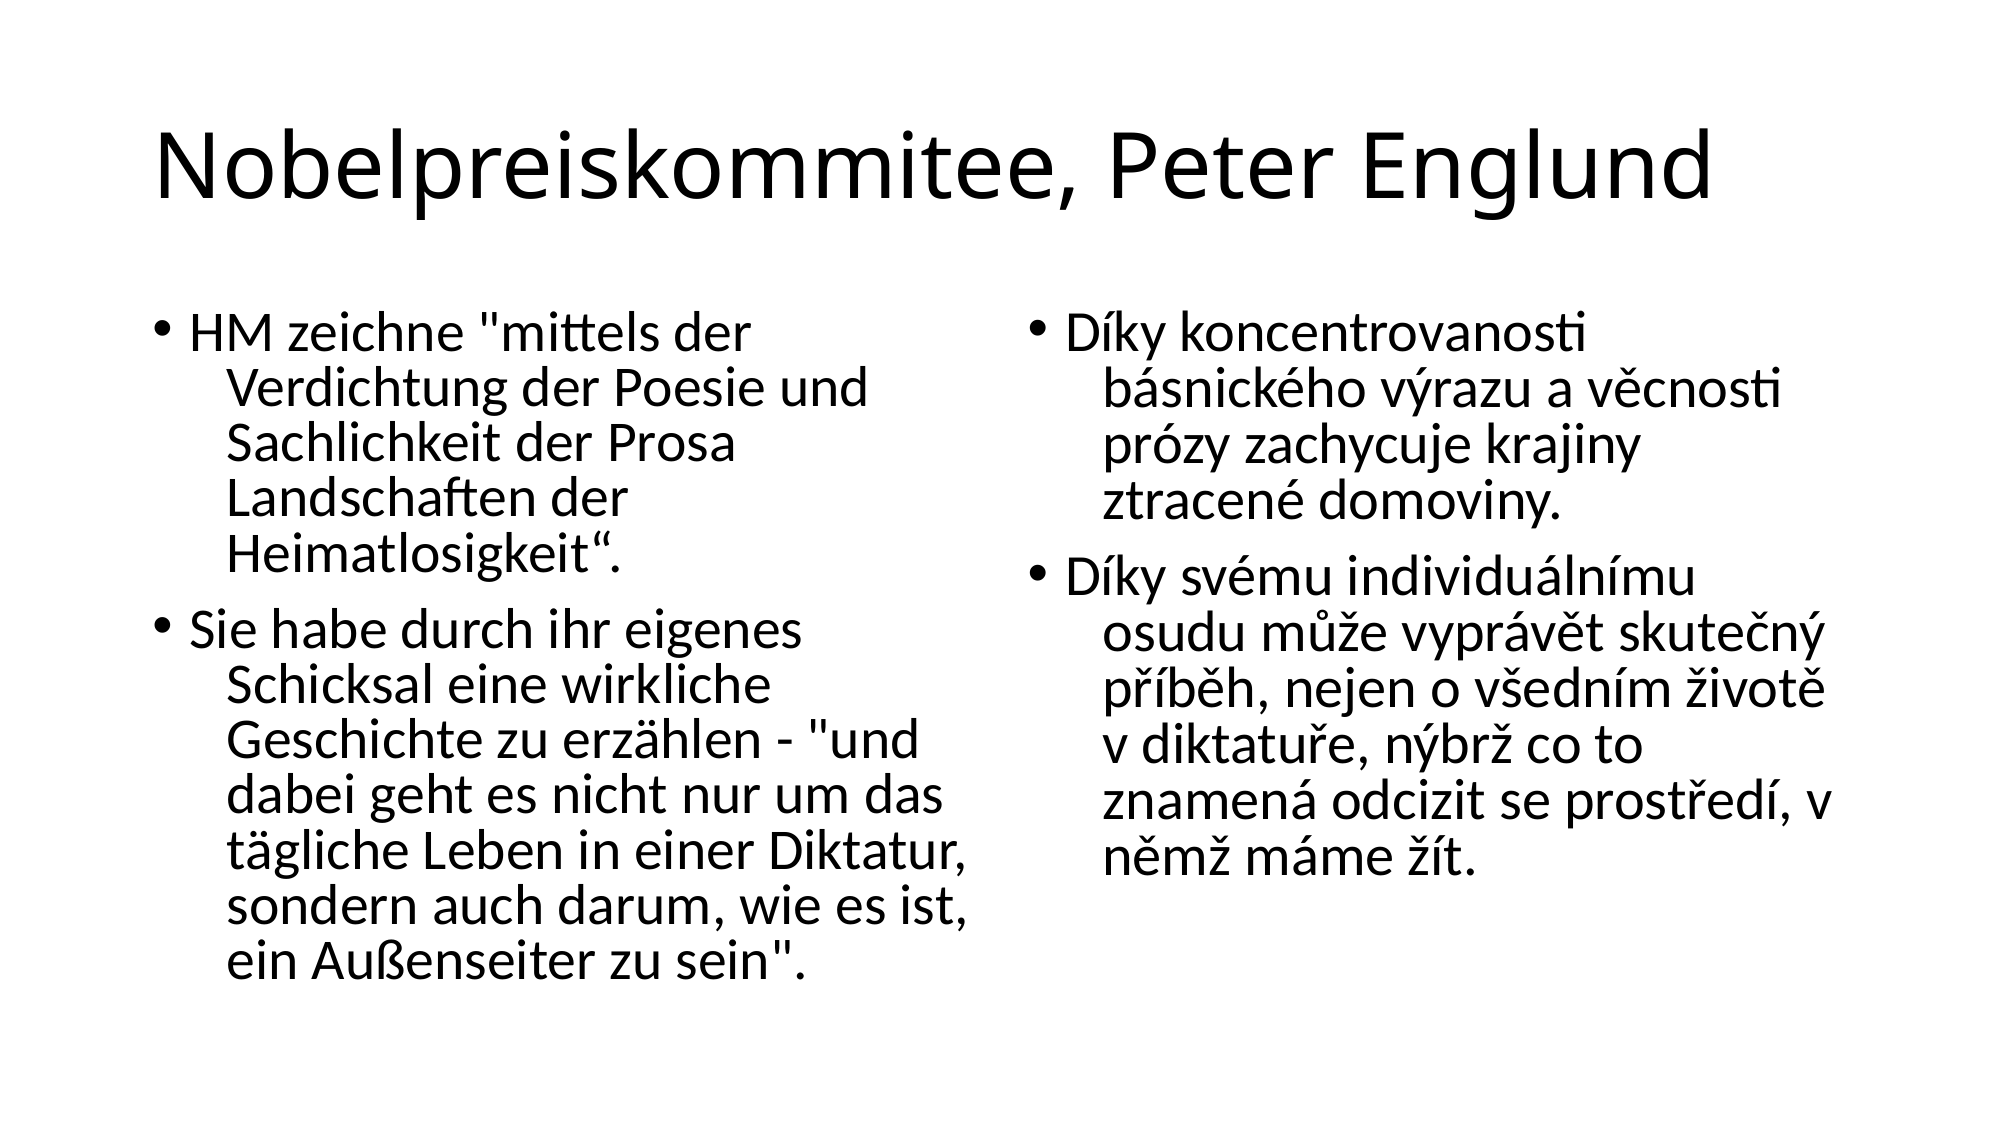

# Nobelpreiskommitee, Peter Englund
HM zeichne "mittels der Verdichtung der Poesie und Sachlichkeit der Prosa Landschaften der Heimatlosigkeit“.
Sie habe durch ihr eigenes Schicksal eine wirkliche Geschichte zu erzählen - "und dabei geht es nicht nur um das tägliche Leben in einer Diktatur, sondern auch darum, wie es ist, ein Außenseiter zu sein".
Díky koncentrovanosti básnického výrazu a věcnosti prózy zachycuje krajiny ztracené domoviny.
Díky svému individuálnímu osudu může vyprávět skutečný příběh, nejen o všedním životě v diktatuře, nýbrž co to znamená odcizit se prostředí, v němž máme žít.